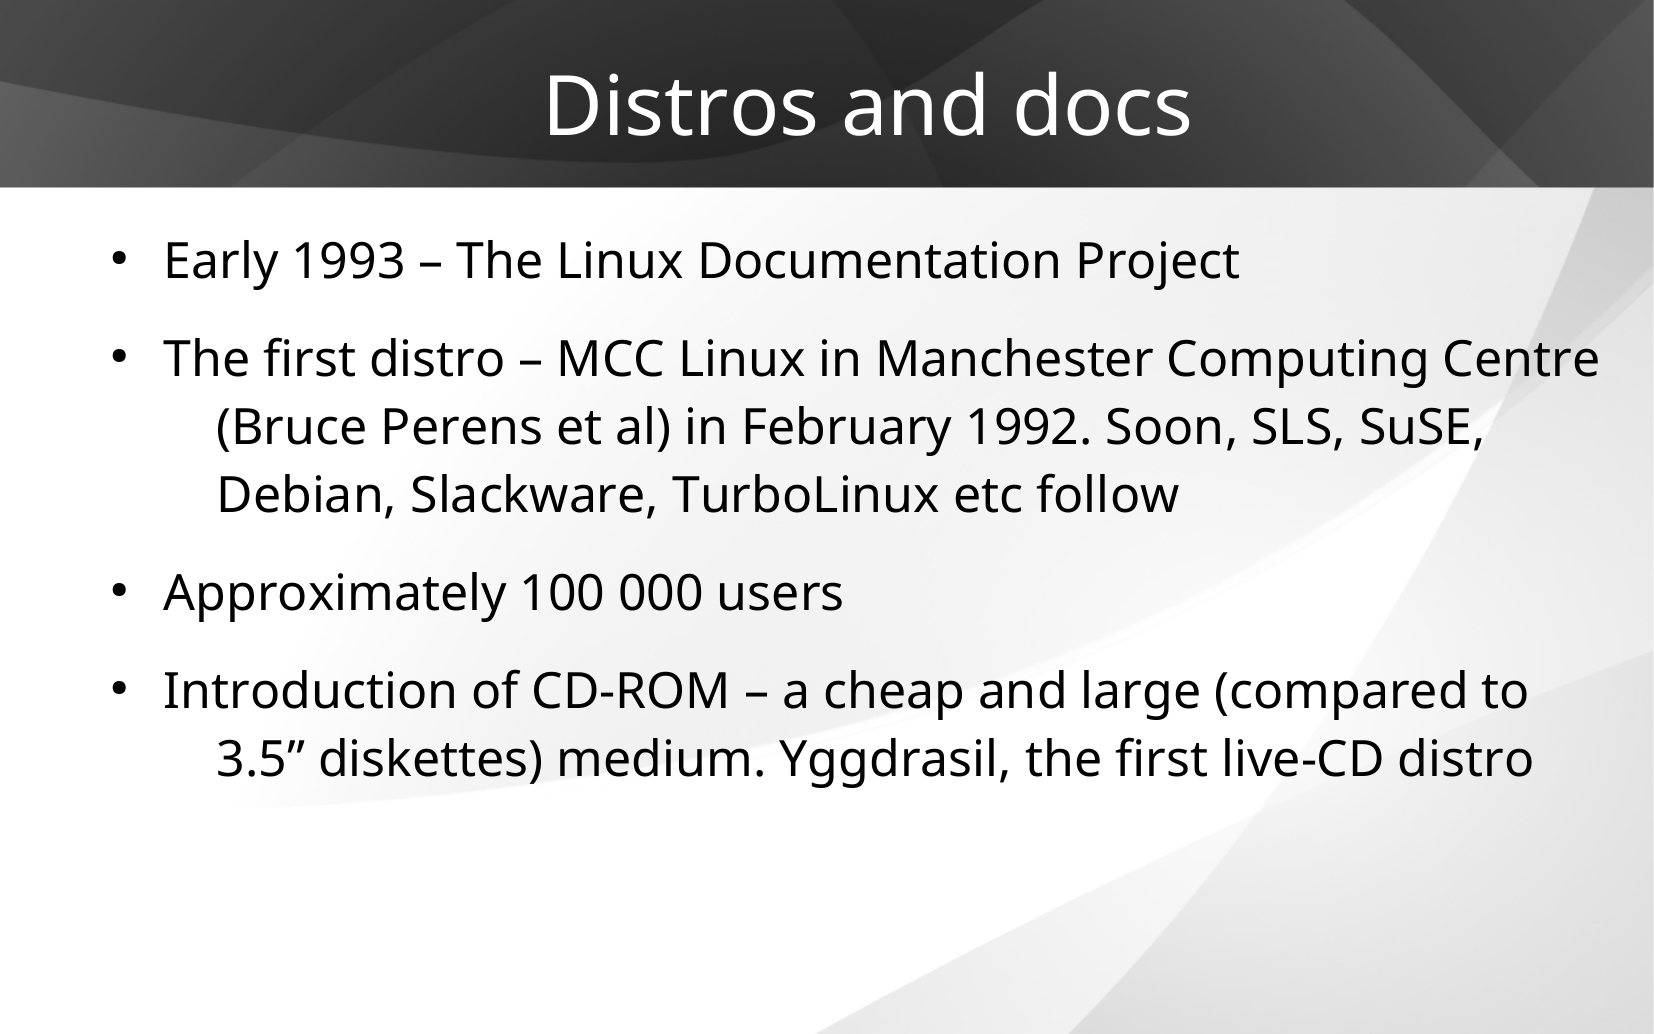

# Distros and docs
Early 1993 – The Linux Documentation Project
The first distro – MCC Linux in Manchester Computing Centre (Bruce Perens et al) in February 1992. Soon, SLS, SuSE, Debian, Slackware, TurboLinux etc follow
Approximately 100 000 users
Introduction of CD-ROM – a cheap and large (compared to 3.5” diskettes) medium. Yggdrasil, the first live-CD distro